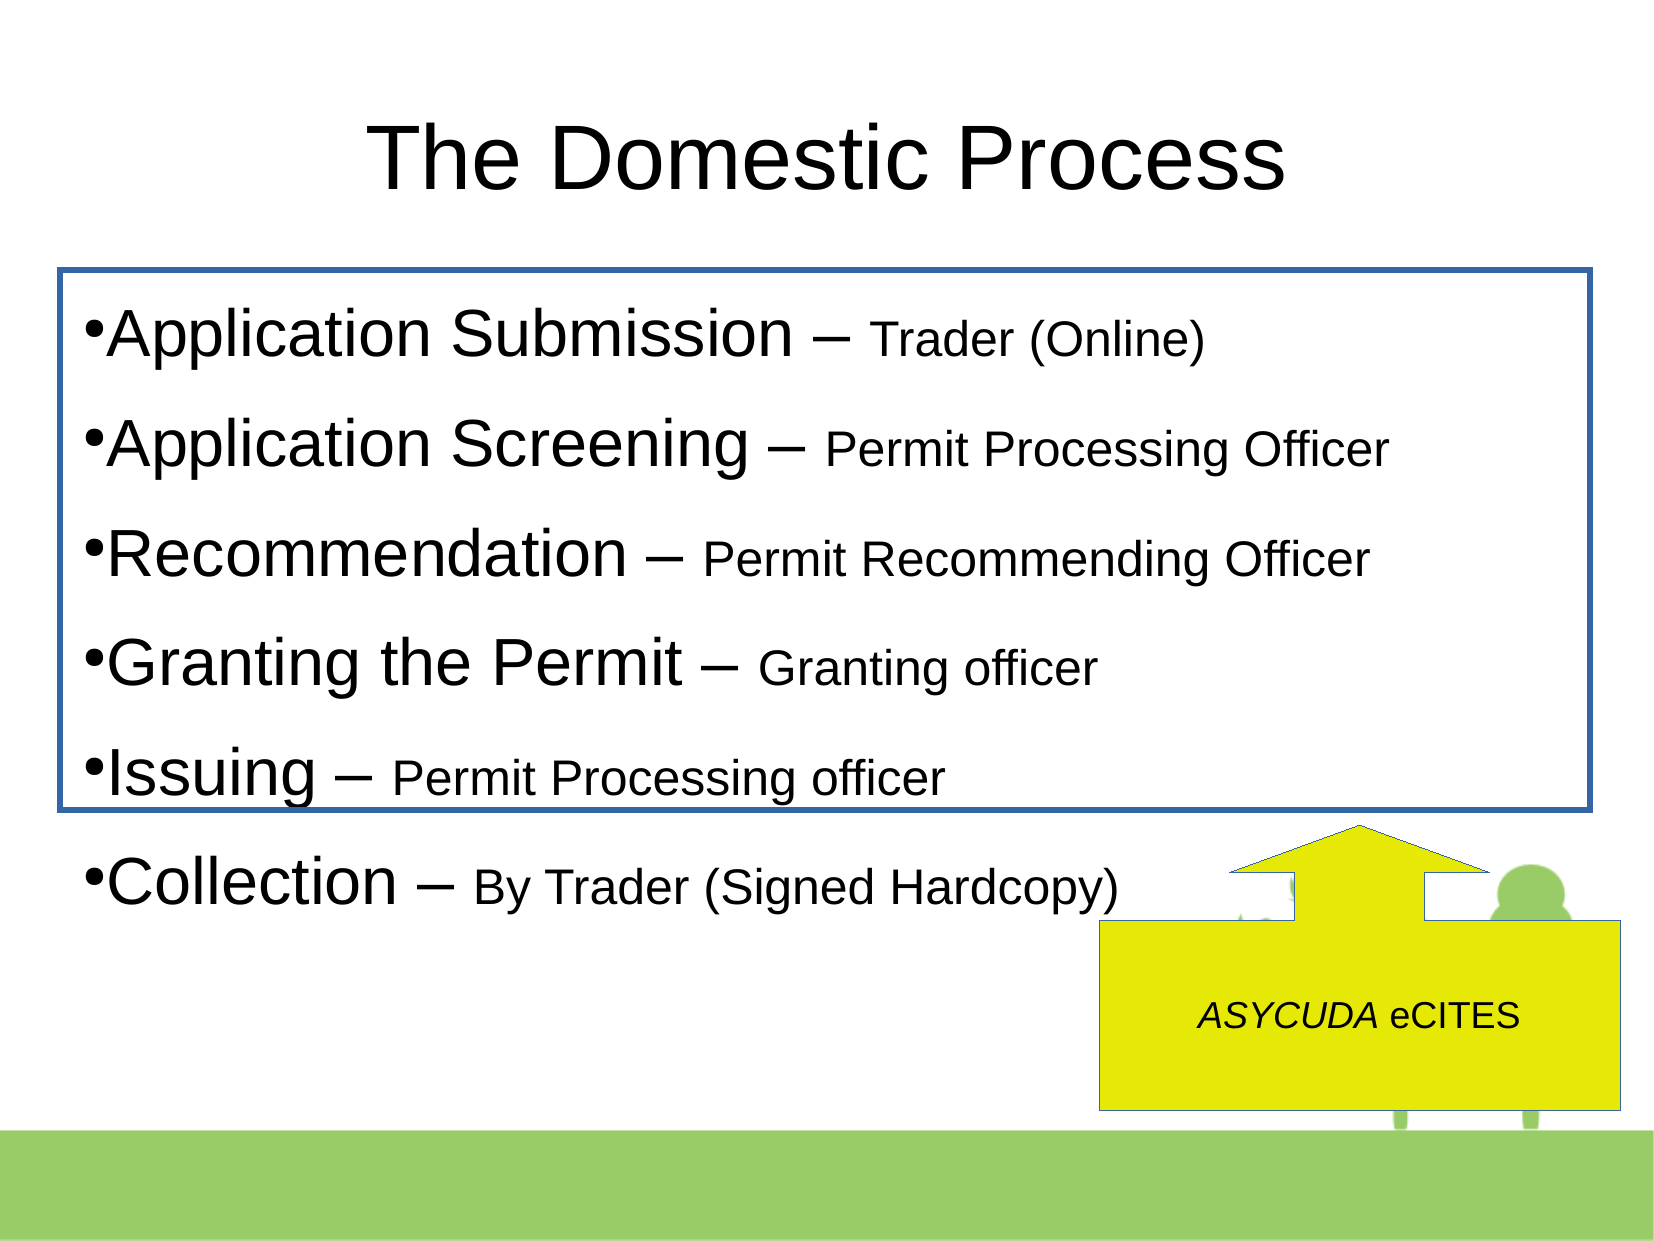

# The Domestic Process
Application Submission – Trader (Online)
Application Screening – Permit Processing Officer
Recommendation – Permit Recommending Officer
Granting the Permit – Granting officer
Issuing – Permit Processing officer
Collection – By Trader (Signed Hardcopy)
ASYCUDA eCITES